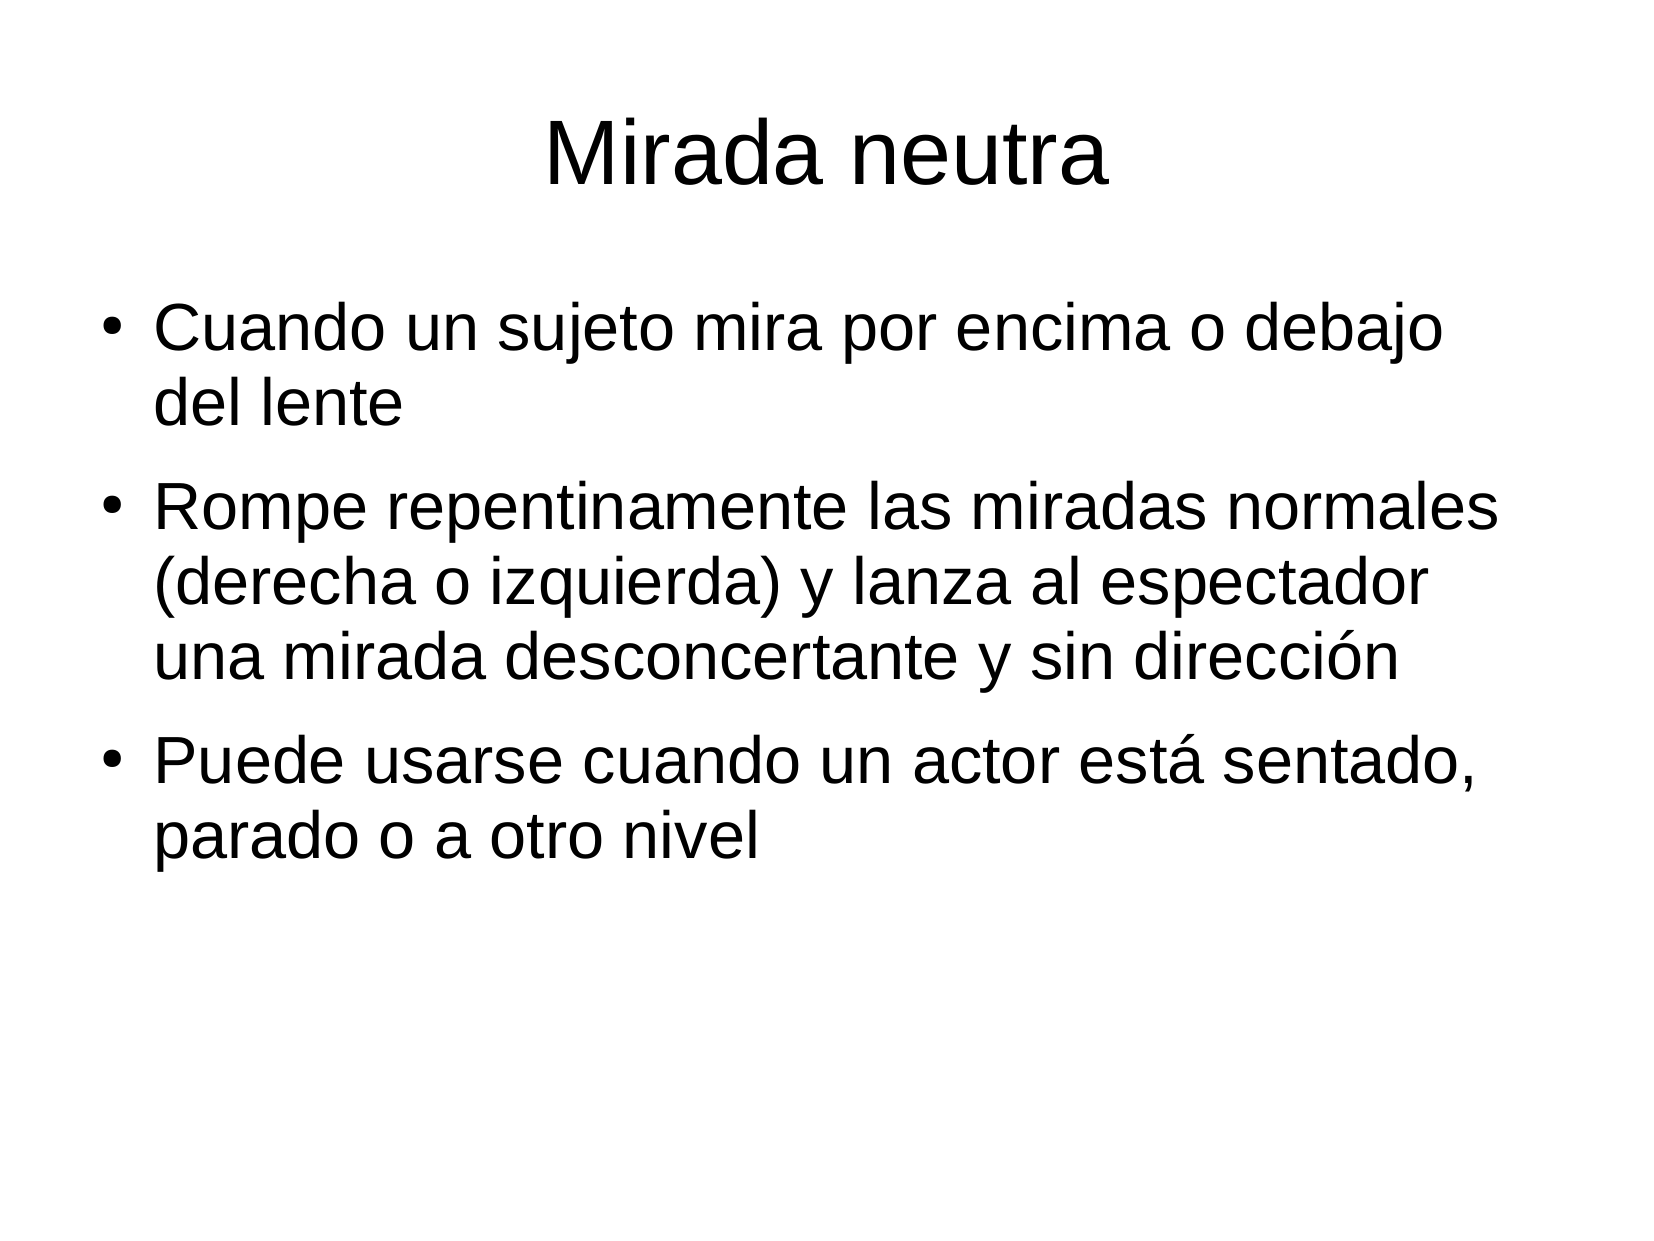

# Mirada neutra
Cuando un sujeto mira por encima o debajo del lente
Rompe repentinamente las miradas normales (derecha o izquierda) y lanza al espectador una mirada desconcertante y sin dirección
Puede usarse cuando un actor está sentado, parado o a otro nivel